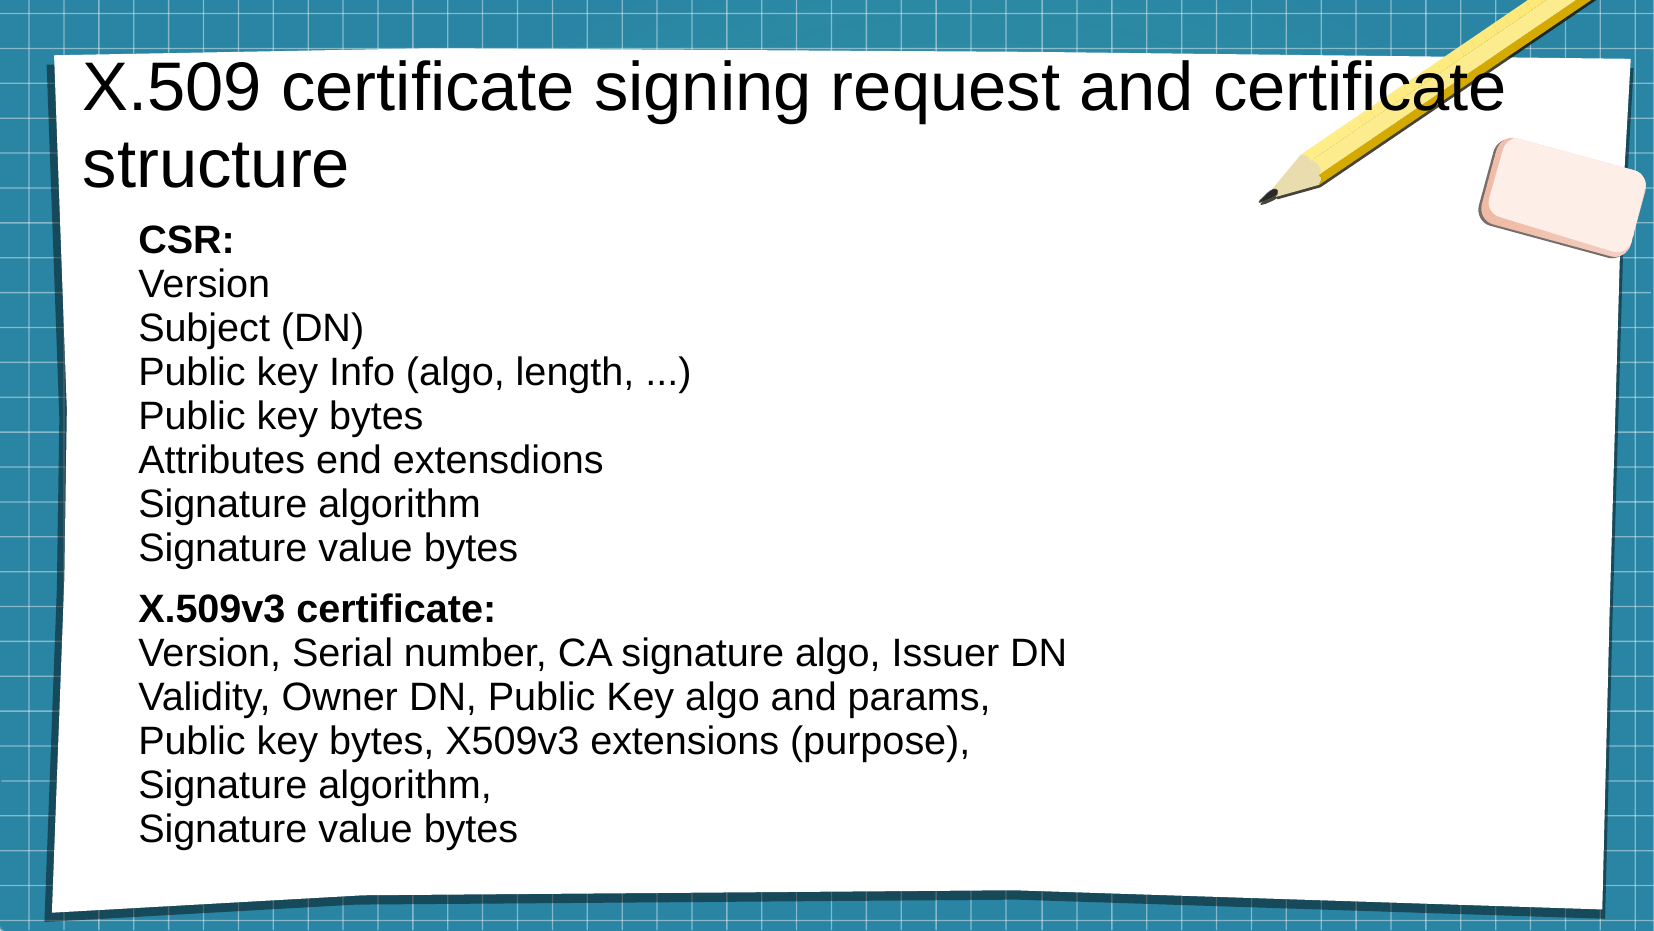

# X.509 certificate signing request and certificate structure
CSR:
Version
Subject (DN)
Public key Info (algo, length, ...)
Public key bytes
Attributes end extensdions
Signature algorithm
Signature value bytes
Х.509v3 certificate:
Version, Serial number, CA signature algo, Issuer DN
Validity, Owner DN, Public Key algo and params,
Public key bytes, X509v3 extensions (purpose),
Signature algorithm,
Signature value bytes